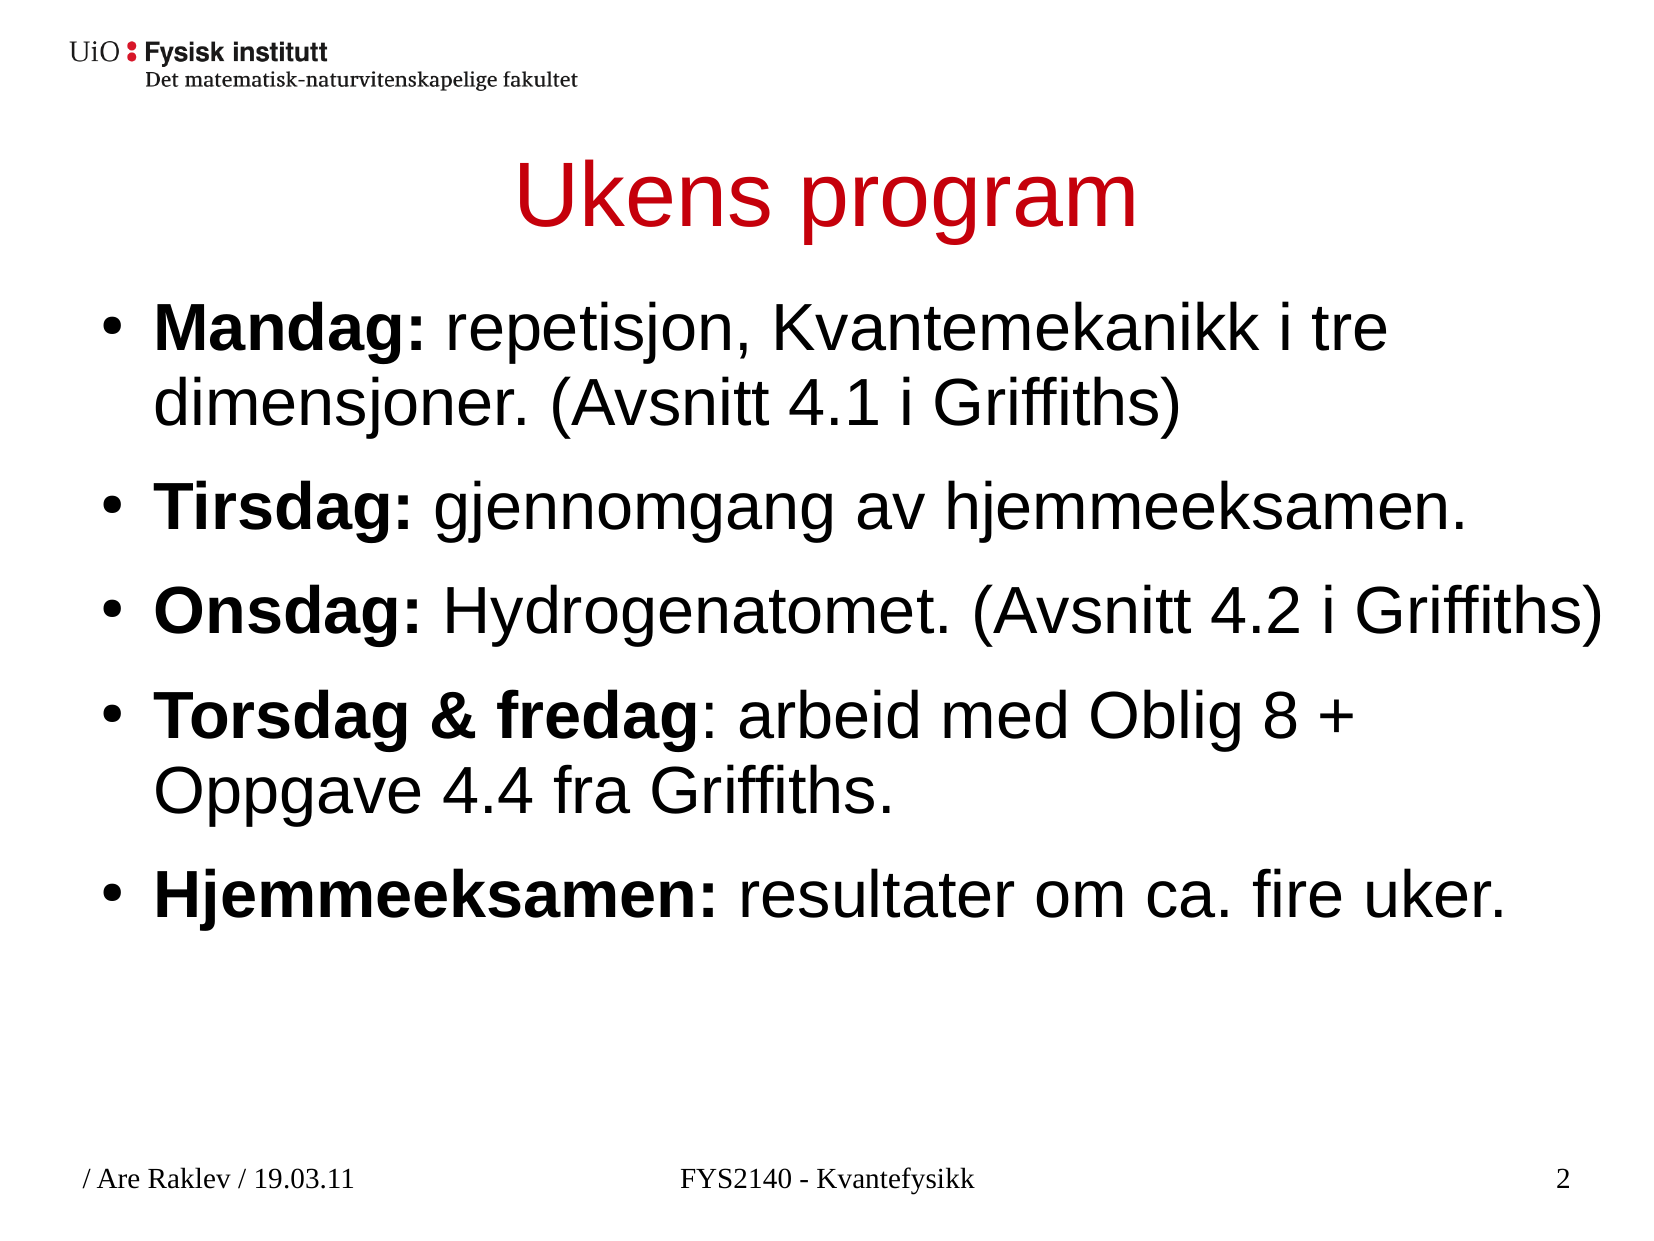

# Ukens program
Mandag: repetisjon, Kvantemekanikk i tre dimensjoner. (Avsnitt 4.1 i Griffiths)
Tirsdag: gjennomgang av hjemmeeksamen.
Onsdag: Hydrogenatomet. (Avsnitt 4.2 i Griffiths)
Torsdag & fredag: arbeid med Oblig 8 + Oppgave 4.4 fra Griffiths.
Hjemmeeksamen: resultater om ca. fire uker.
/ Are Raklev / 19.03.11
FYS2140 - Kvantefysikk
2